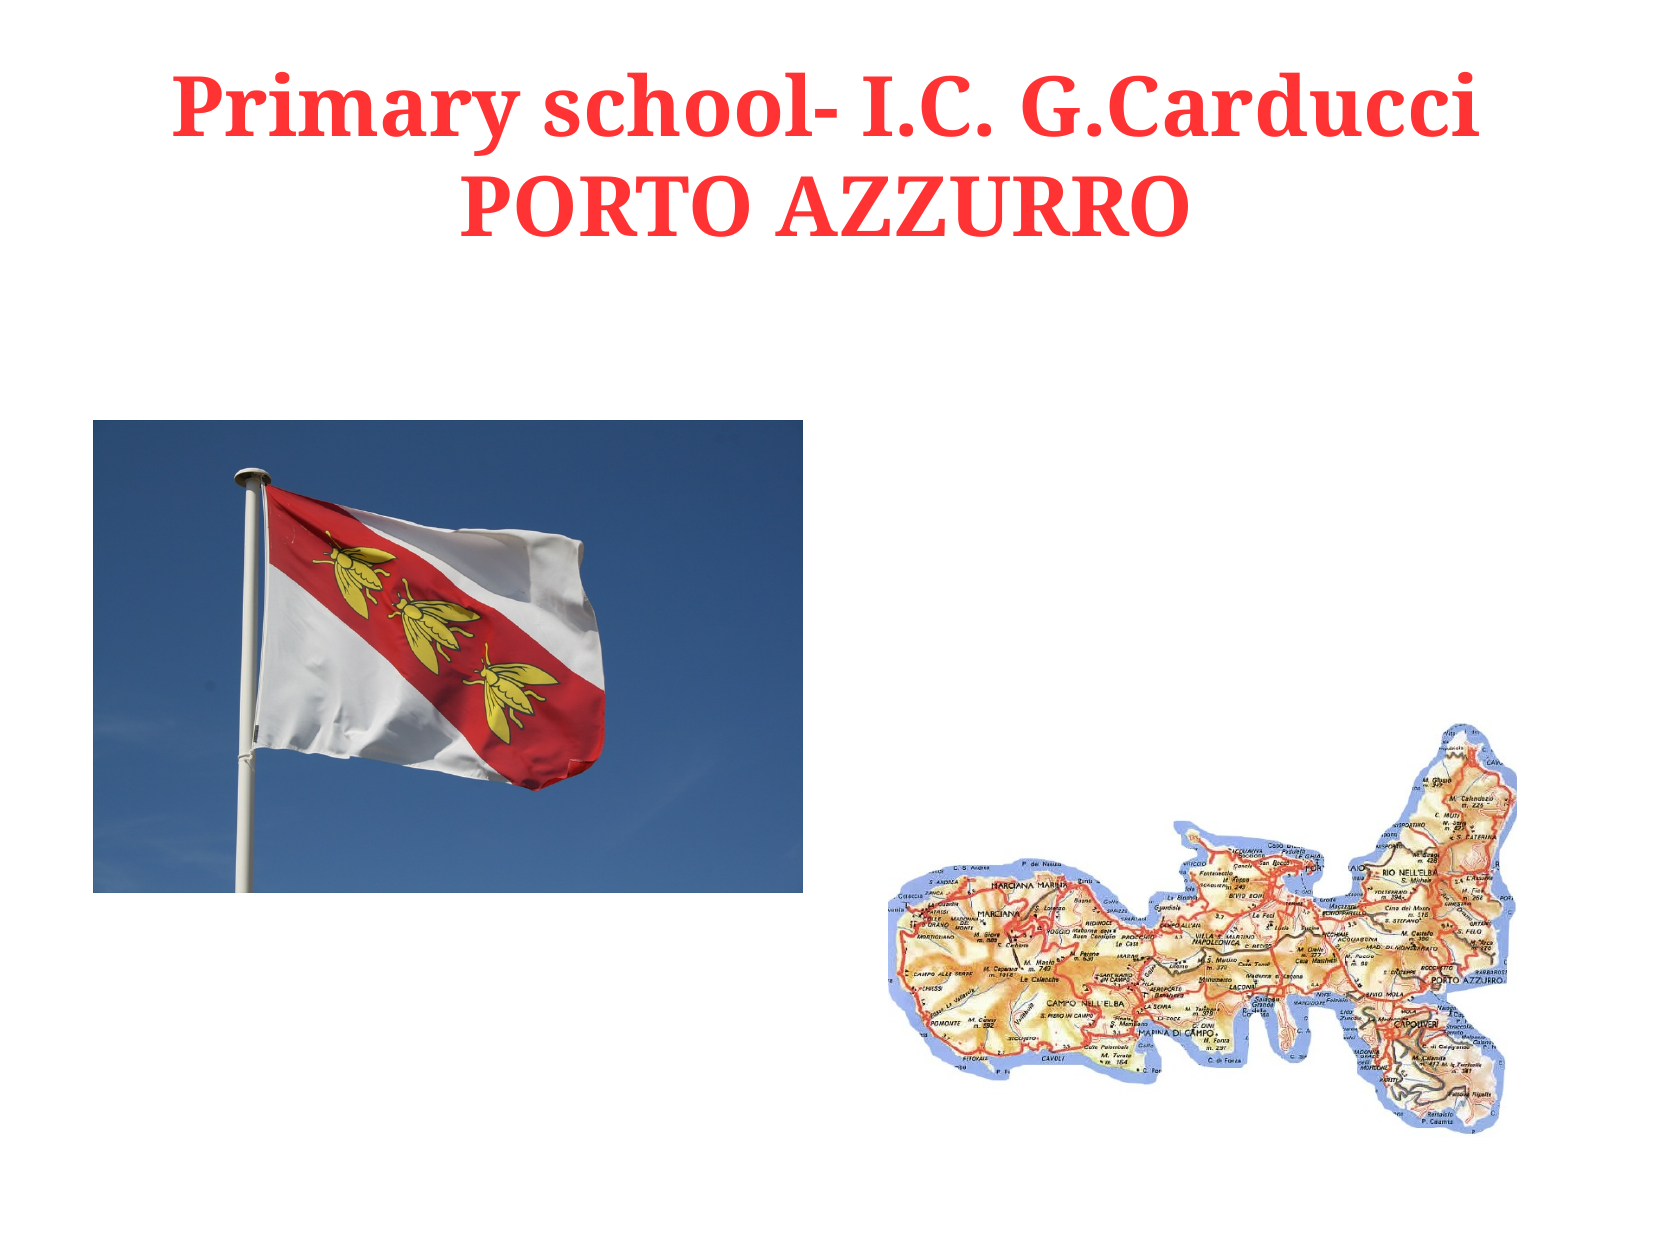

# Primary school- I.C. G.Carducci PORTO AZZURRO